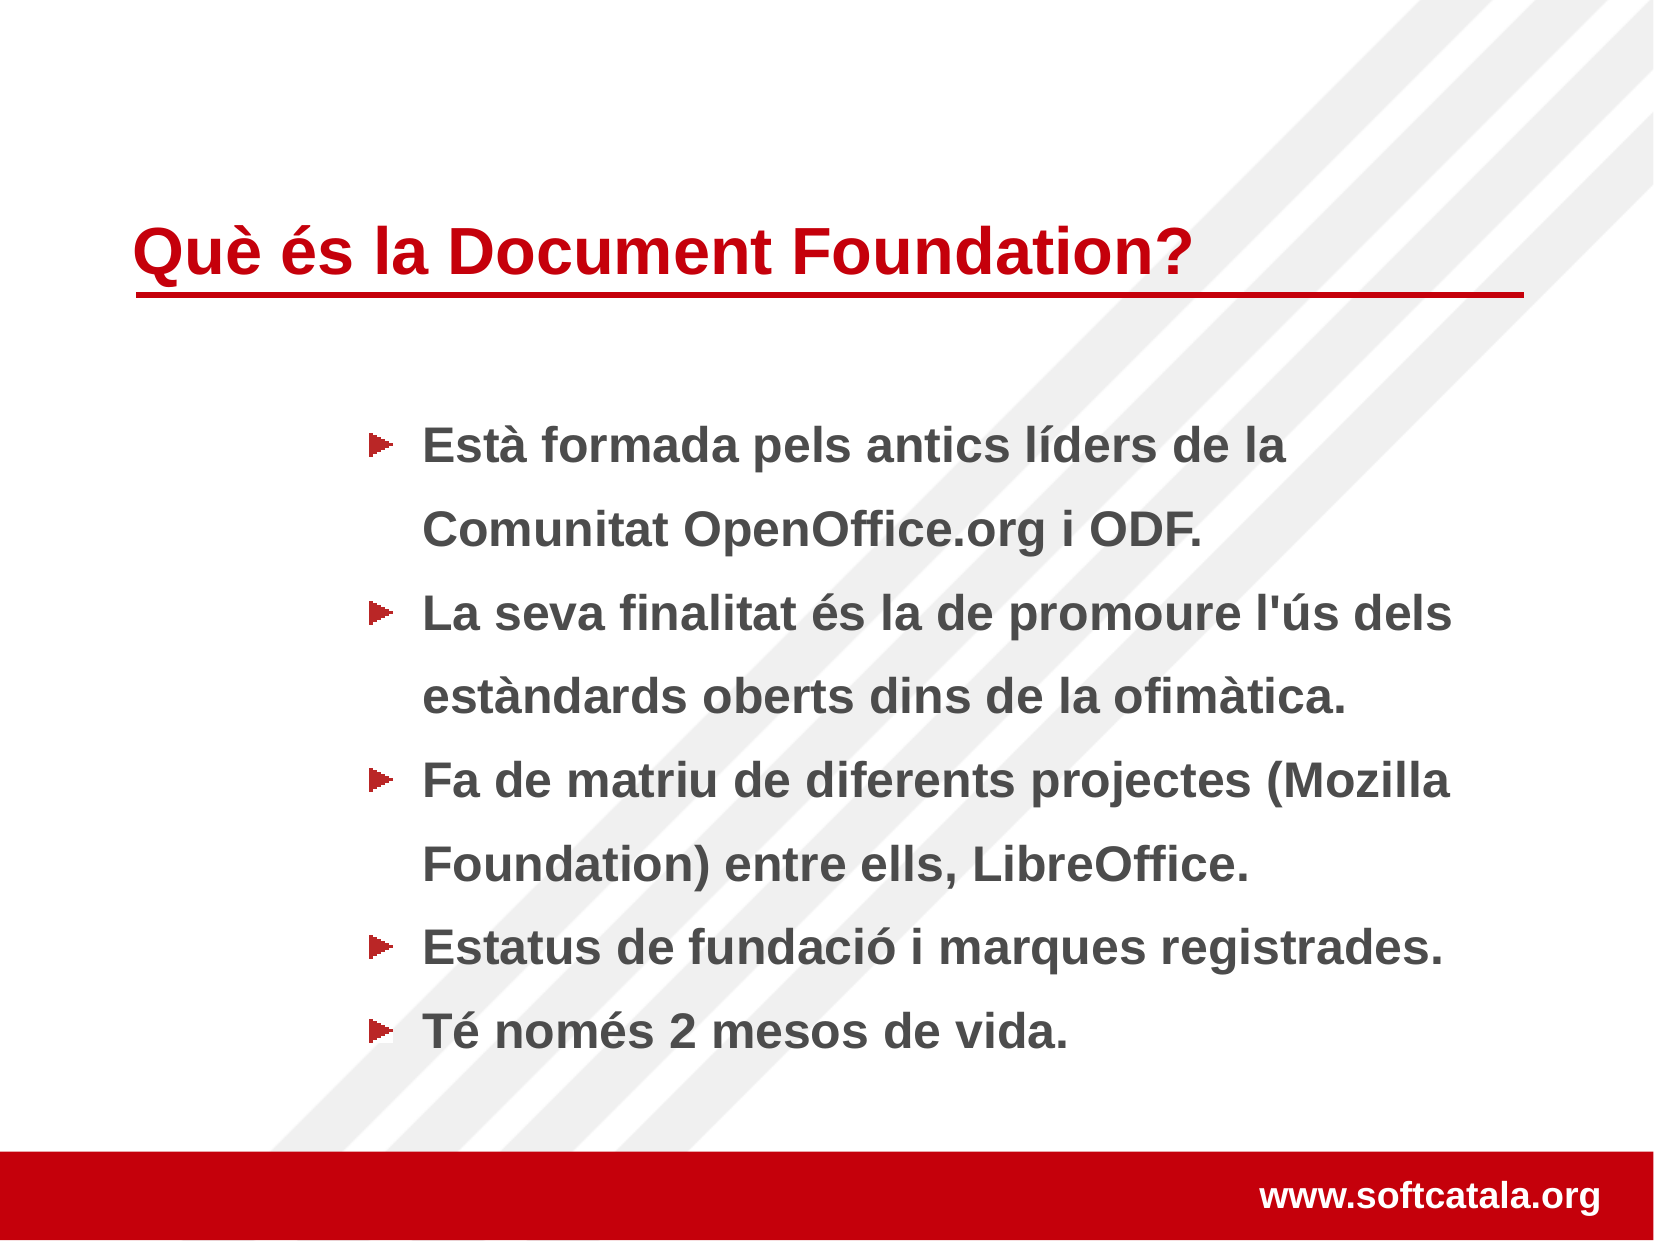

Què és la Document Foundation?
Està formada pels antics líders de la Comunitat OpenOffice.org i ODF.
La seva finalitat és la de promoure l'ús dels estàndards oberts dins de la ofimàtica.
Fa de matriu de diferents projectes (Mozilla Foundation) entre ells, LibreOffice.
Estatus de fundació i marques registrades.
Té només 2 mesos de vida.
 www.softcatala.org